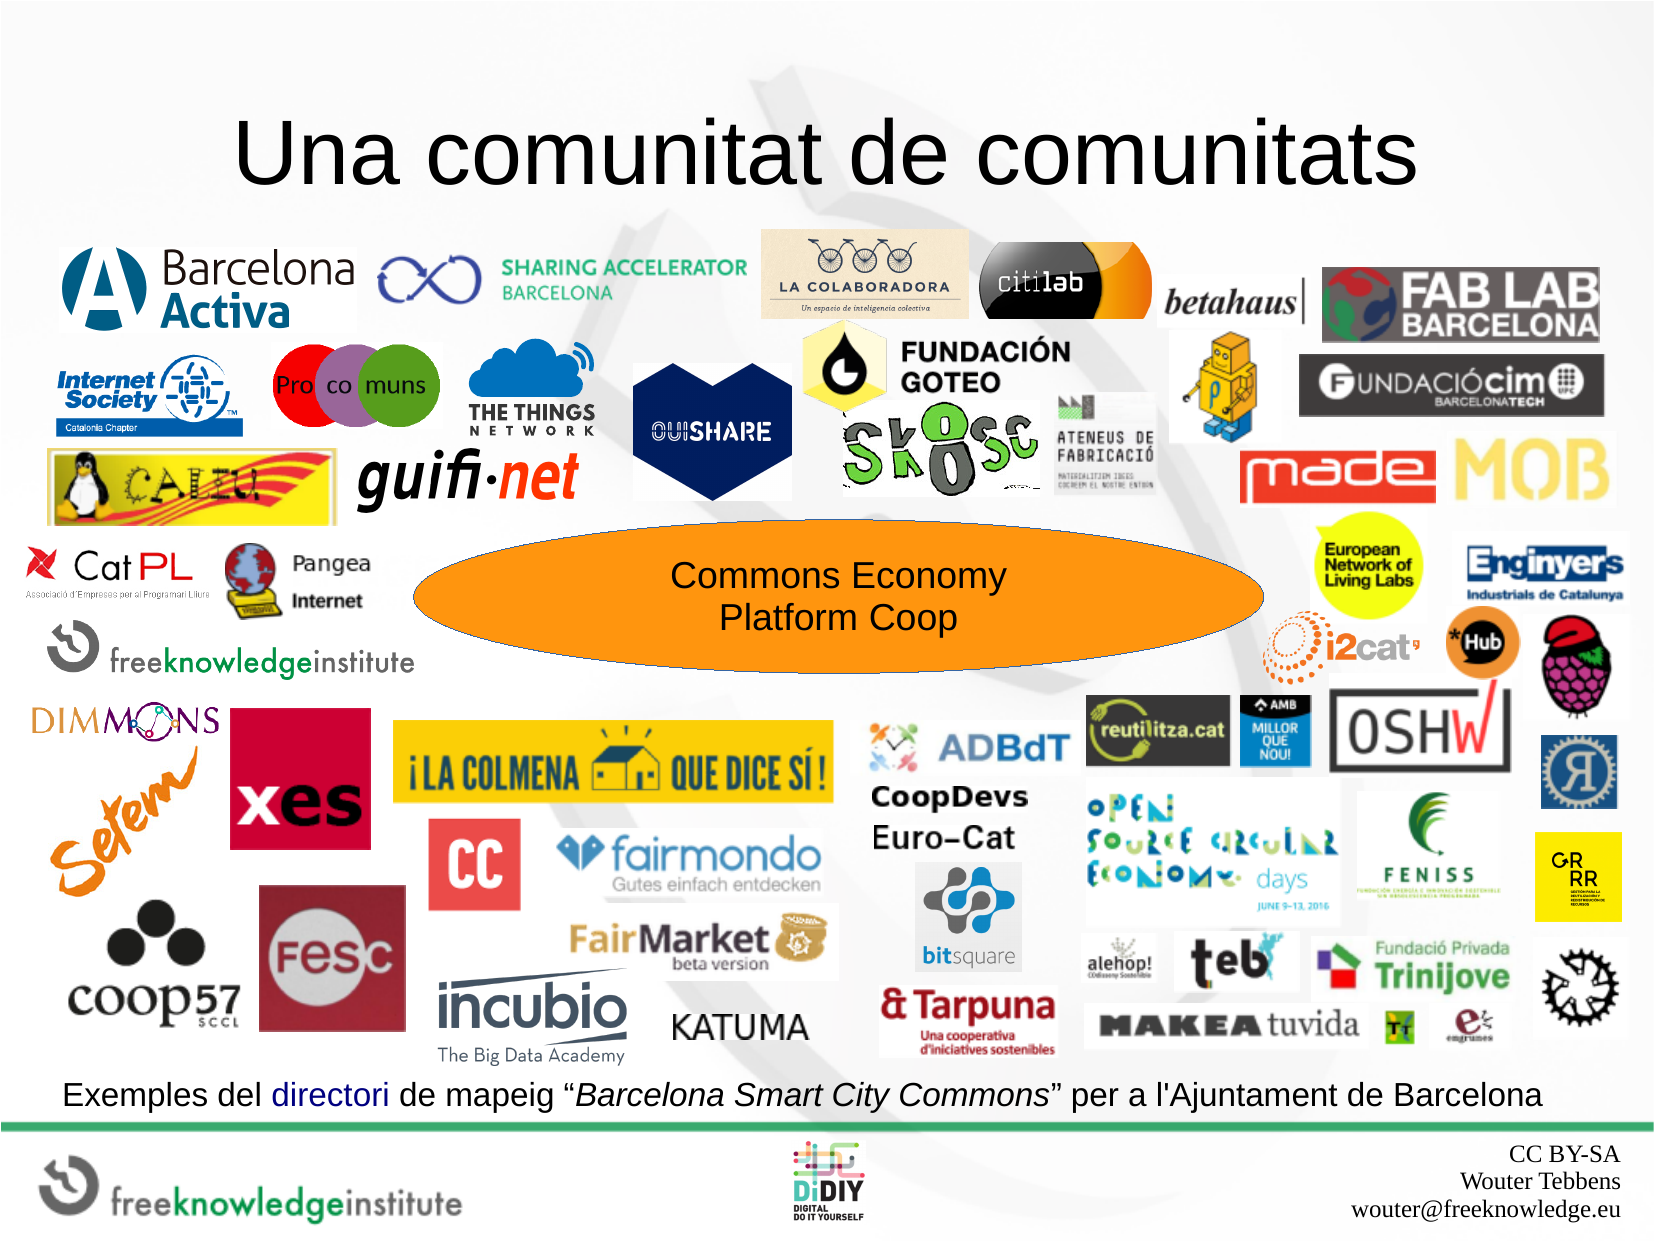

# Una comunitat de comunitats
Commons Economy
Platform Coop
Exemples del directori de mapeig “Barcelona Smart City Commons” per a l'Ajuntament de Barcelona